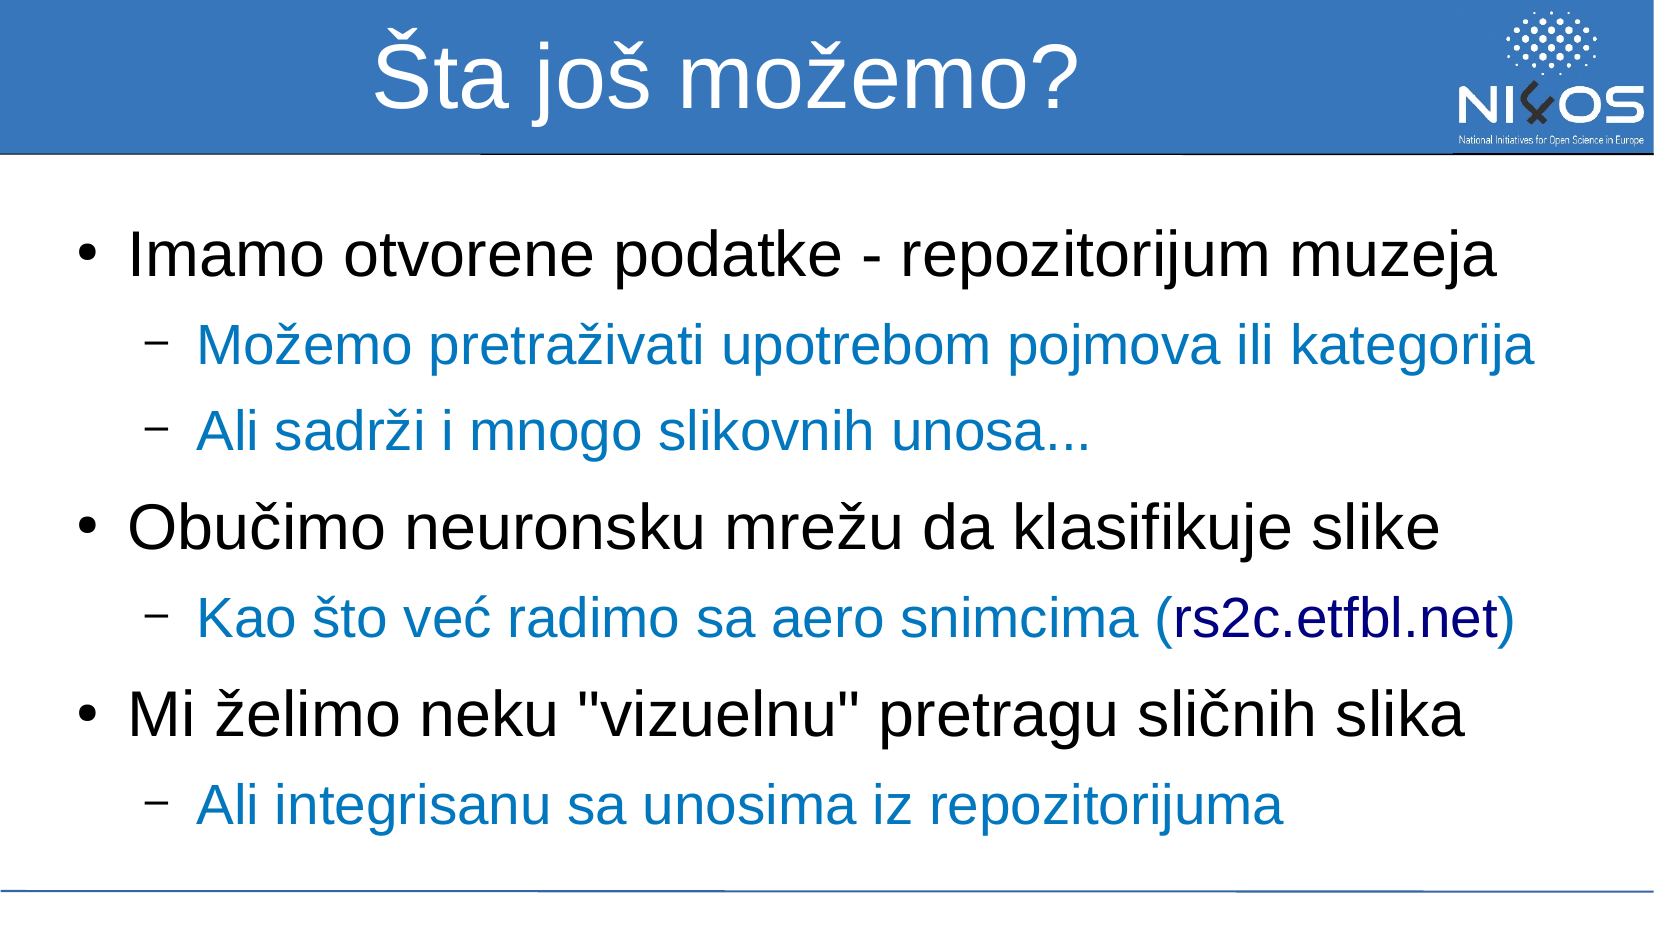

# Šta još možemo?
Imamo otvorene podatke - repozitorijum muzeja
Možemo pretraživati upotrebom pojmova ili kategorija
Ali sadrži i mnogo slikovnih unosa...
Obučimo neuronsku mrežu da klasifikuje slike
Kao što već radimo sa aero snimcima (rs2c.etfbl.net)
Mi želimo neku "vizuelnu" pretragu sličnih slika
Ali integrisanu sa unosima iz repozitorijuma